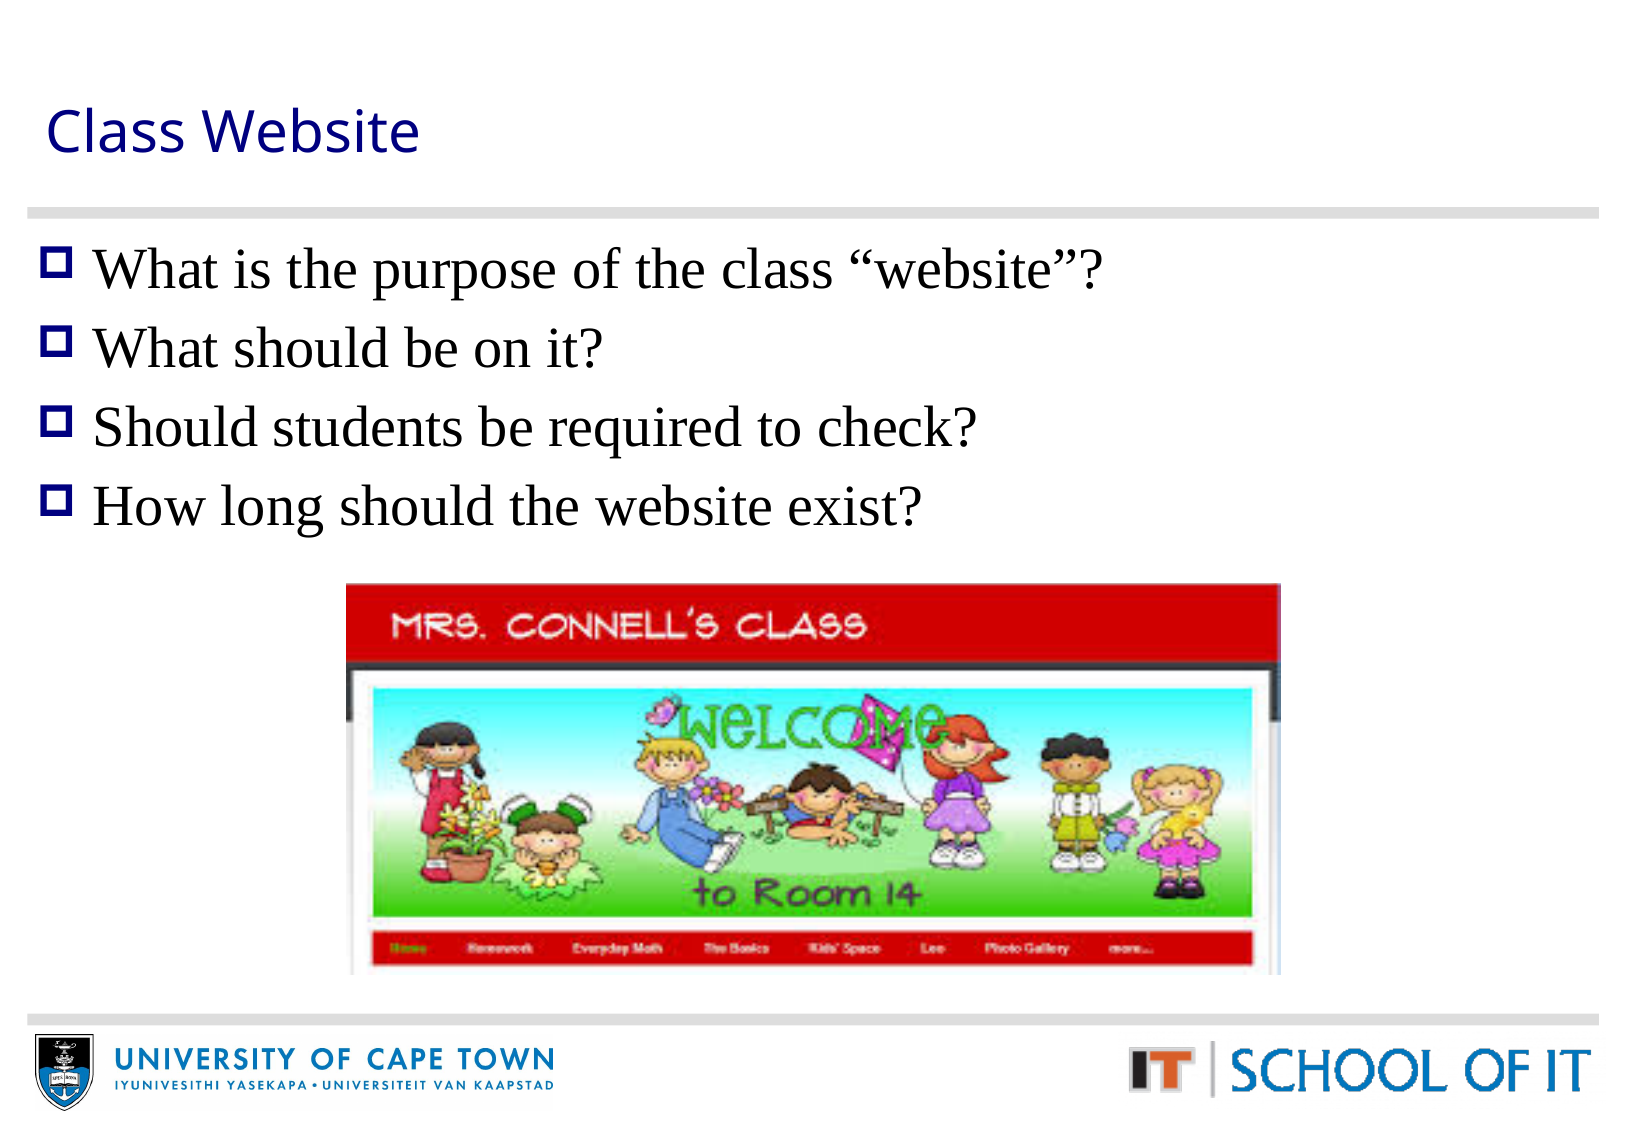

# Class Website
What is the purpose of the class “website”?
What should be on it?
Should students be required to check?
How long should the website exist?